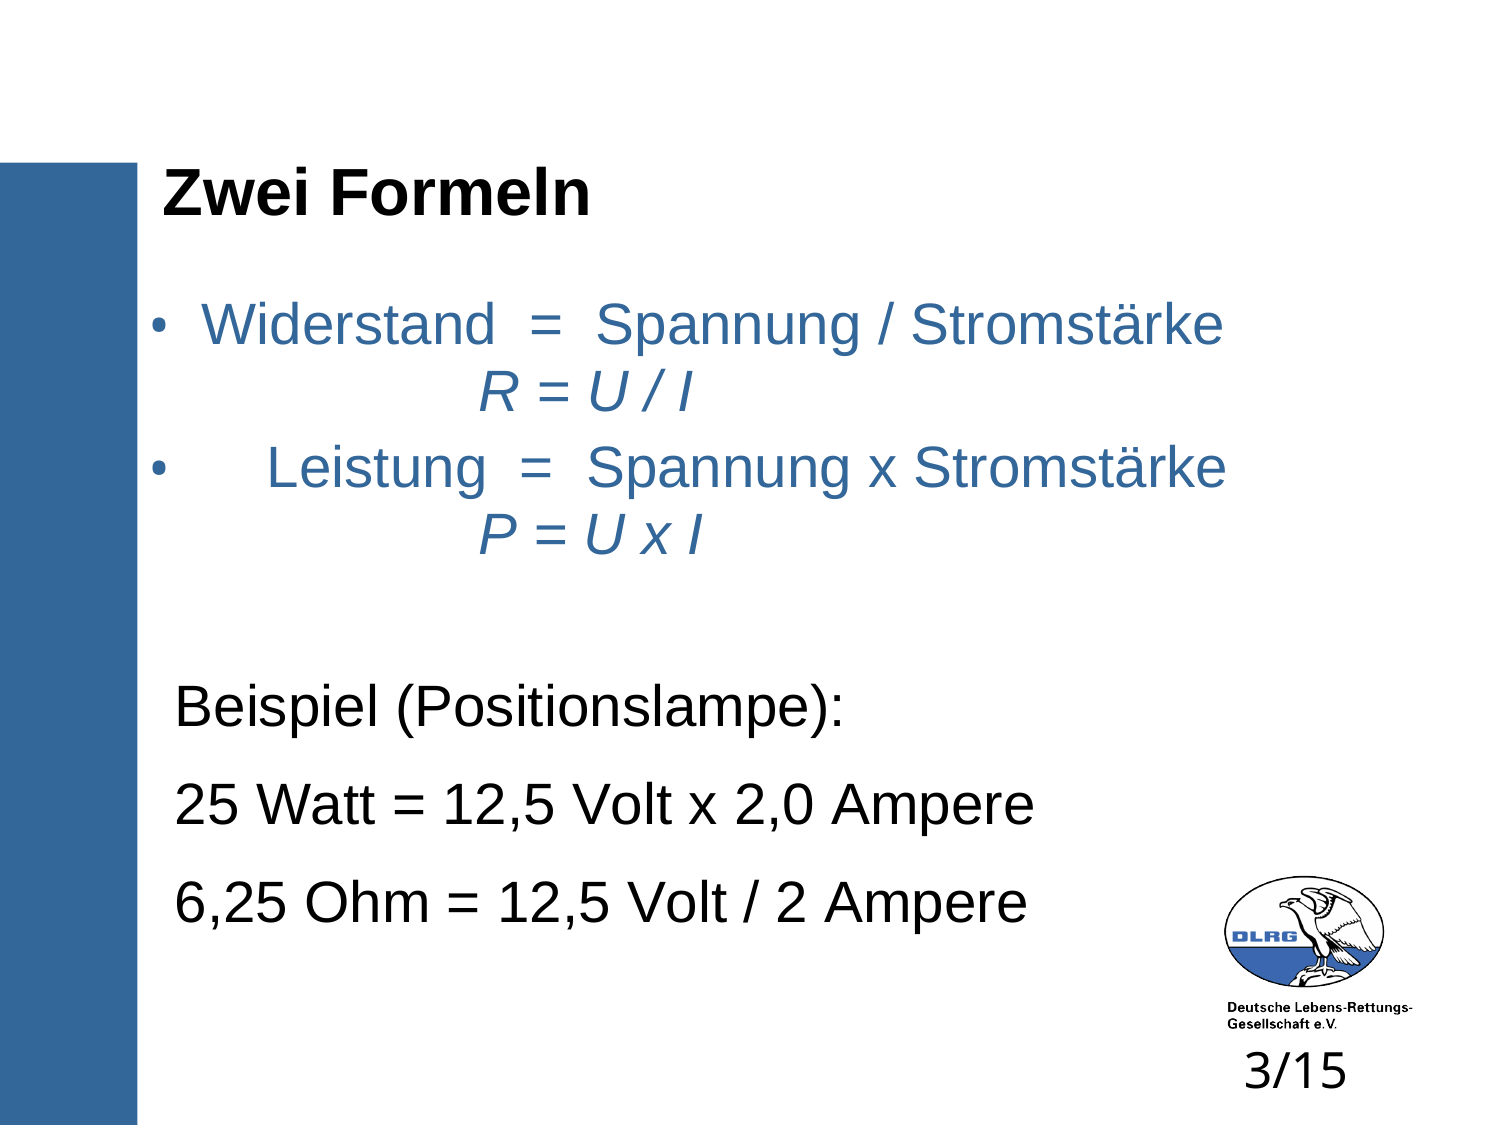

# Zwei Formeln
Widerstand = Spannung / Stromstärke R = U / I
 Leistung = Spannung x Stromstärke P = U x I
Beispiel (Positionslampe):
25 Watt = 12,5 Volt x 2,0 Ampere
6,25 Ohm = 12,5 Volt / 2 Ampere